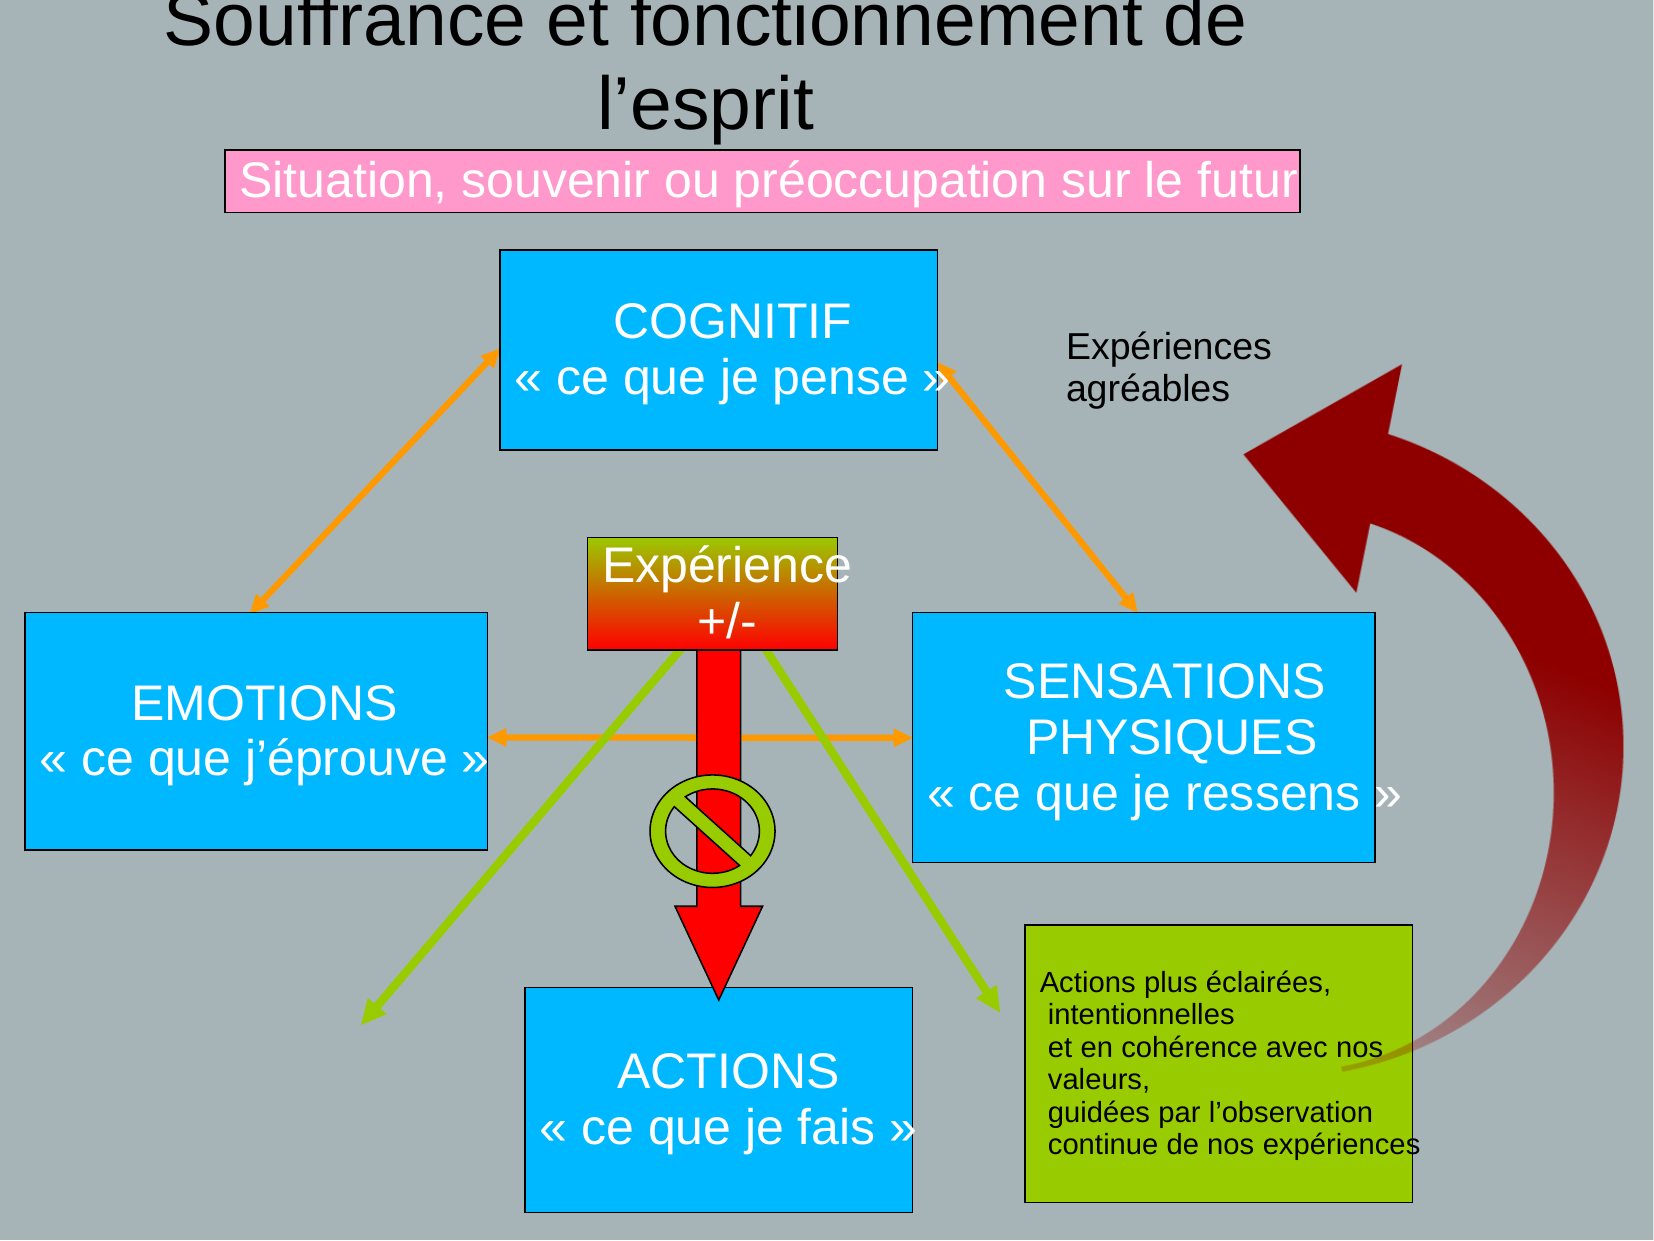

# Souffrance et fonctionnement de l’esprit
Situation, souvenir ou préoccupation sur le futur
COGNITIF
« ce que je pense »
Expériences agréables
Expérience
+/-
EMOTIONS
« ce que j’éprouve »
SENSATIONS
 PHYSIQUES
« ce que je ressens »
Actions plus éclairées,
 intentionnelles
 et en cohérence avec nos
 valeurs,
 guidées par l’observation
 continue de nos expériences
ACTIONS
« ce que je fais »